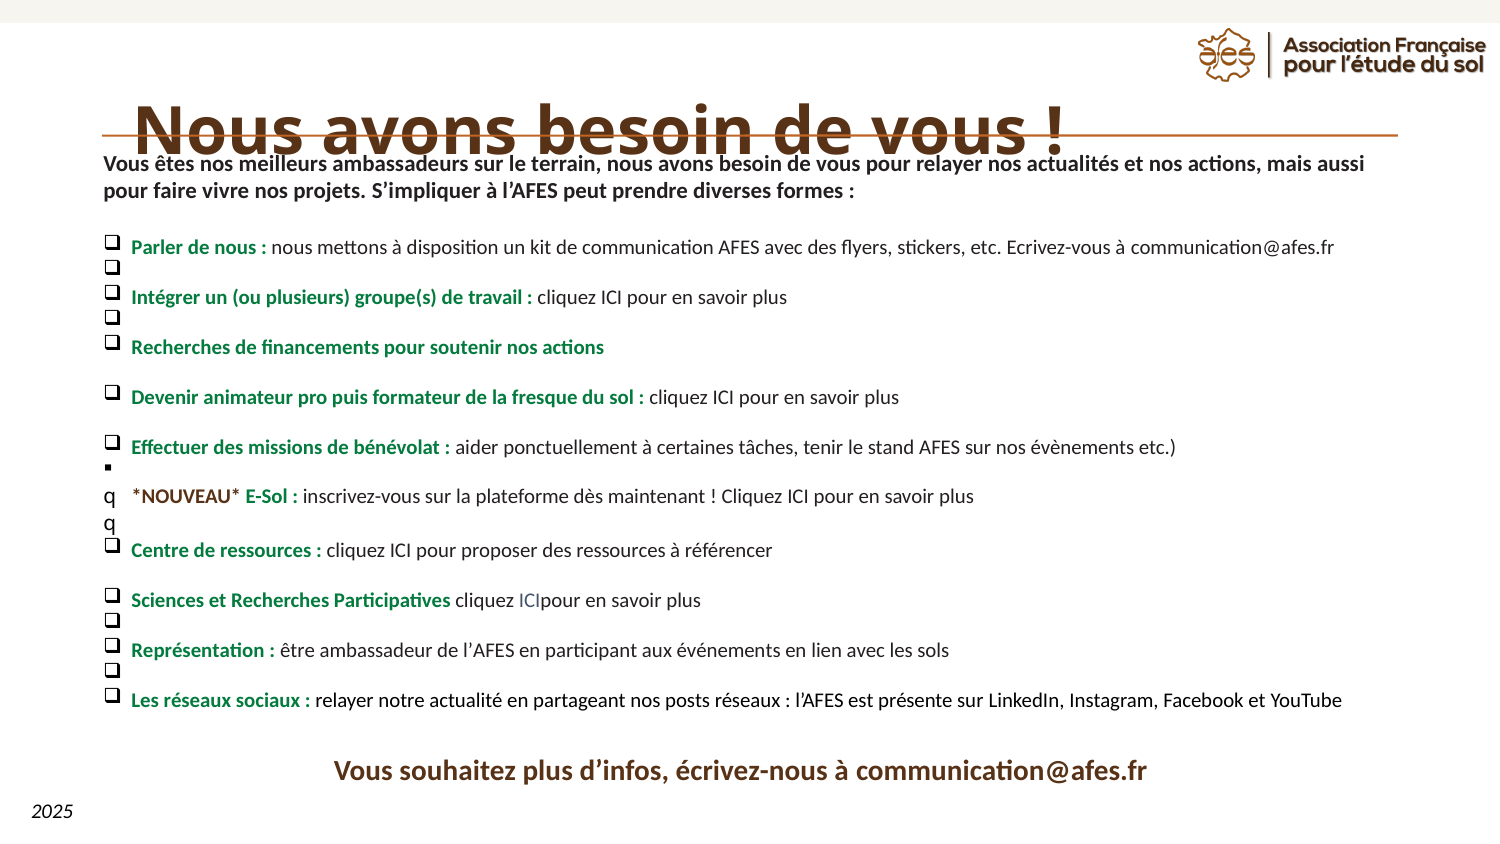

Catégorie 1
# Nous avons besoin de vous !
Vous êtes nos meilleurs ambassadeurs sur le terrain, nous avons besoin de vous pour relayer nos actualités et nos actions, mais aussi pour faire vivre nos projets. S’impliquer à l’AFES peut prendre diverses formes :
Parler de nous : nous mettons à disposition un kit de communication AFES avec des flyers, stickers, etc. Ecrivez-vous à communication@afes.fr
Intégrer un (ou plusieurs) groupe(s) de travail : cliquez ICI pour en savoir plus
Recherches de financements pour soutenir nos actions
Devenir animateur pro puis formateur de la fresque du sol : cliquez ICI pour en savoir plus
Effectuer des missions de bénévolat : aider ponctuellement à certaines tâches, tenir le stand AFES sur nos évènements etc.)
*NOUVEAU* E-Sol : inscrivez-vous sur la plateforme dès maintenant ! Cliquez ICI pour en savoir plus
Centre de ressources : cliquez ICI pour proposer des ressources à référencer
Sciences et Recherches Participatives cliquez ICIpour en savoir plus
Représentation : être ambassadeur de l’AFES en participant aux événements en lien avec les sols
Les réseaux sociaux : relayer notre actualité en partageant nos posts réseaux : l’AFES est présente sur LinkedIn, Instagram, Facebook et YouTube
Vous souhaitez plus d’infos, écrivez-nous à communication@afes.fr
2025